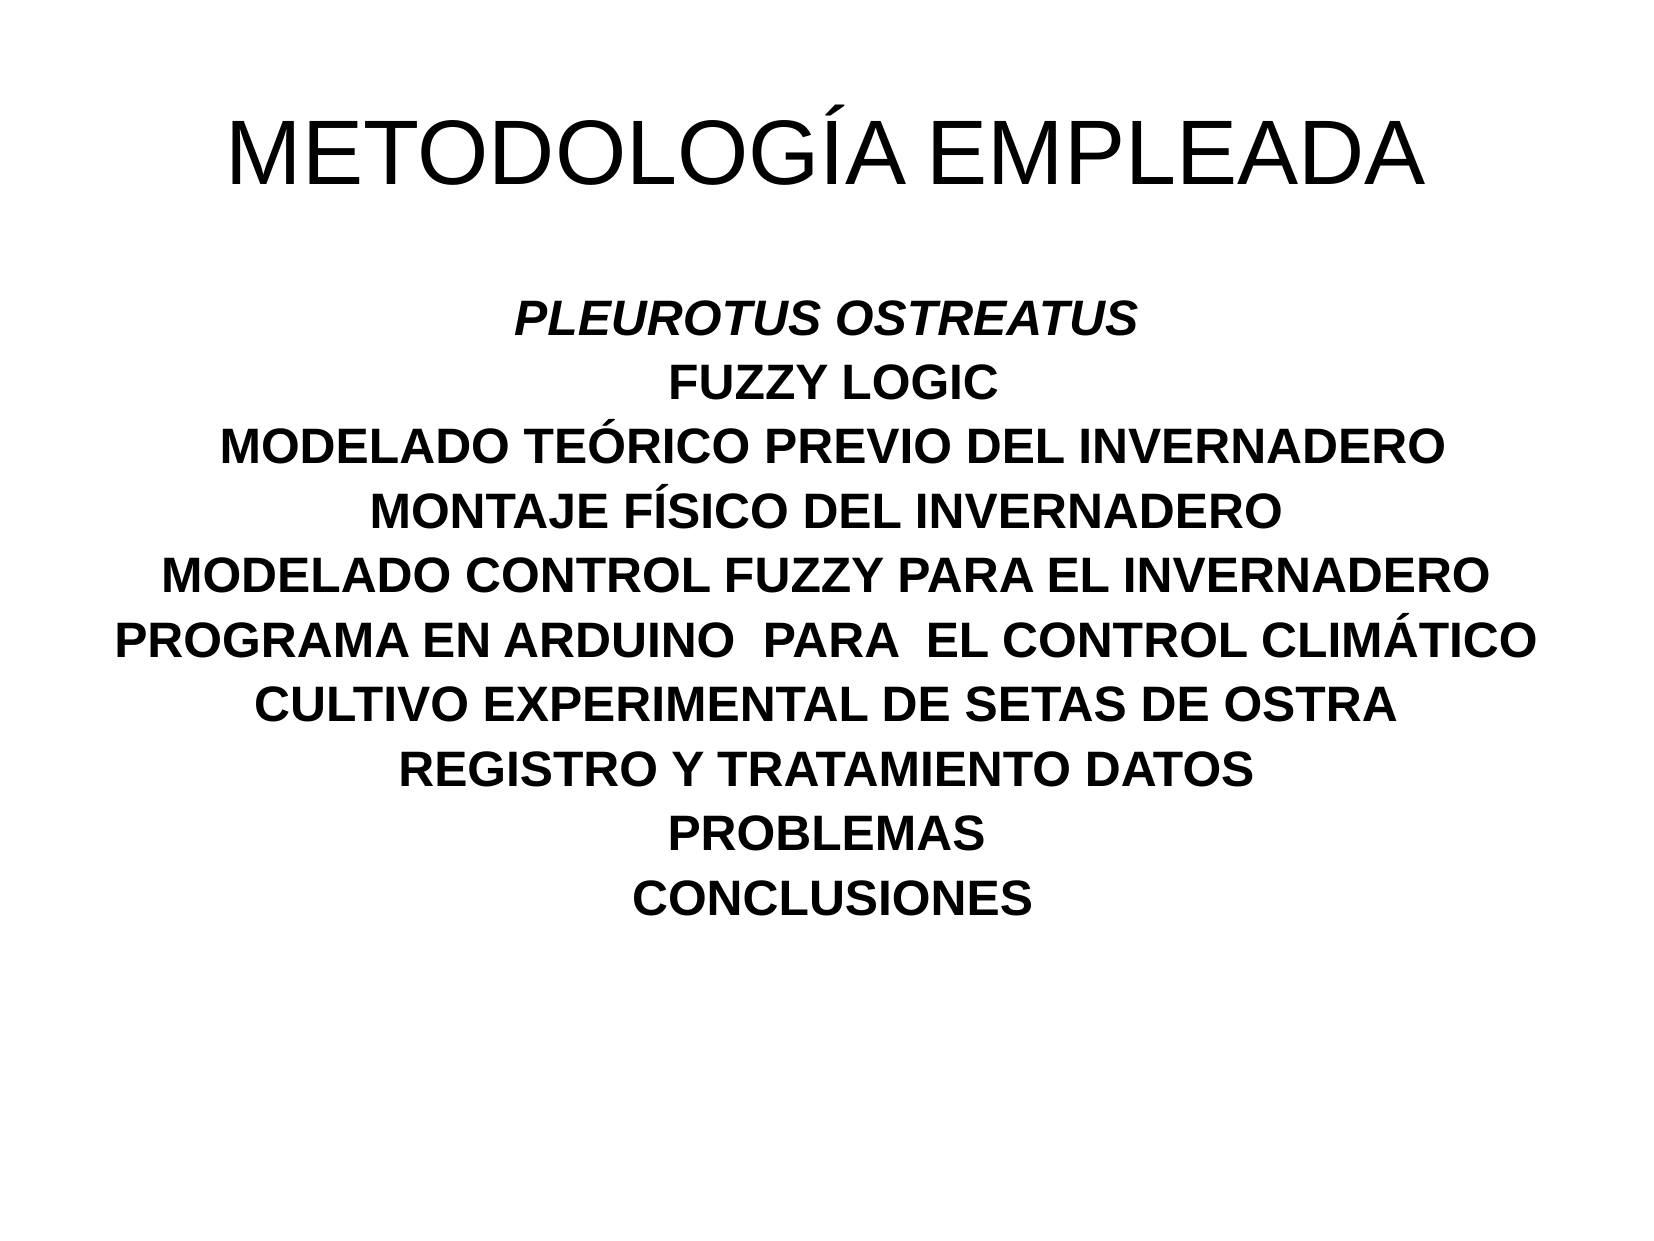

# METODOLOGÍA EMPLEADA
PLEUROTUS OSTREATUS
 FUZZY LOGIC
 MODELADO TEÓRICO PREVIO DEL INVERNADERO
MONTAJE FÍSICO DEL INVERNADERO
MODELADO CONTROL FUZZY PARA EL INVERNADERO
 PROGRAMA EN ARDUINO PARA EL CONTROL CLIMÁTICO
CULTIVO EXPERIMENTAL DE SETAS DE OSTRA
REGISTRO Y TRATAMIENTO DATOS
PROBLEMAS
 CONCLUSIONES